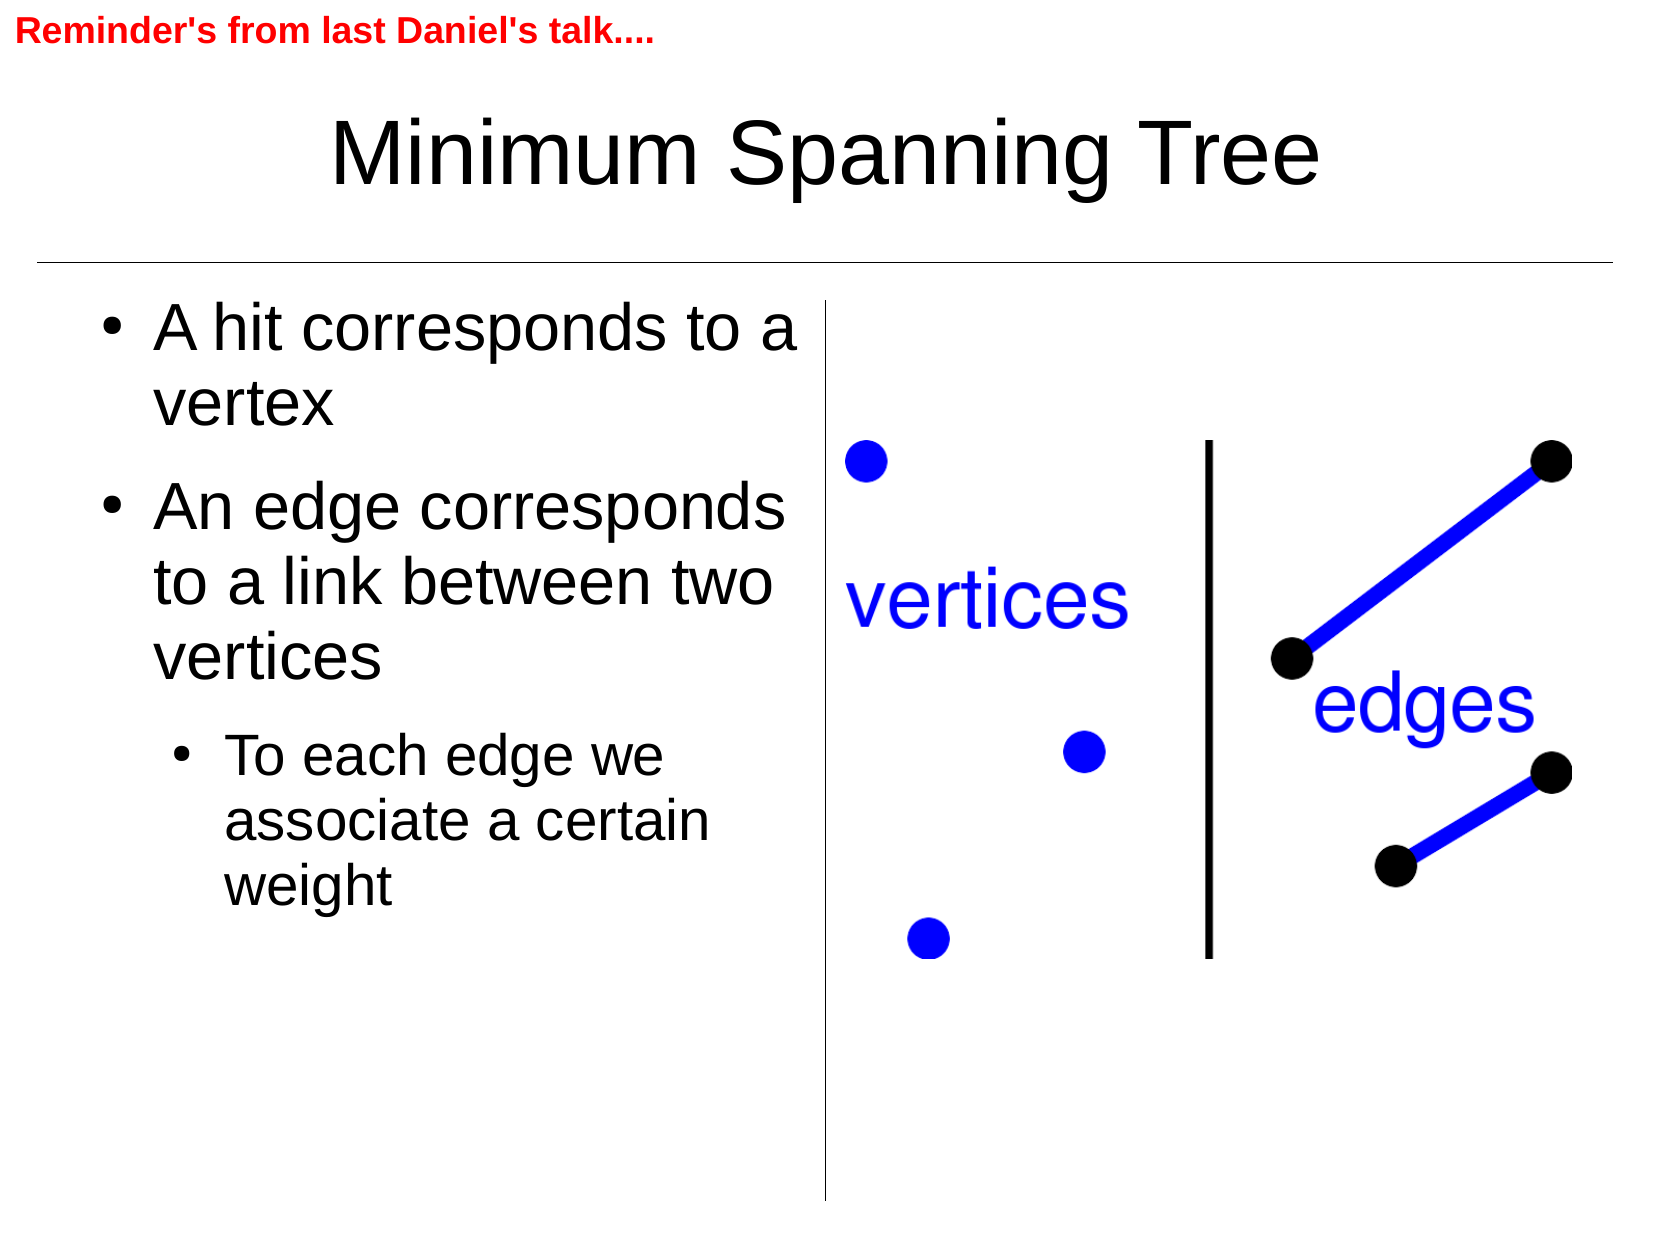

Reminder's from last Daniel's talk....
# Minimum Spanning Tree
A hit corresponds to a vertex
An edge corresponds to a link between two vertices
To each edge we associate a certain weight